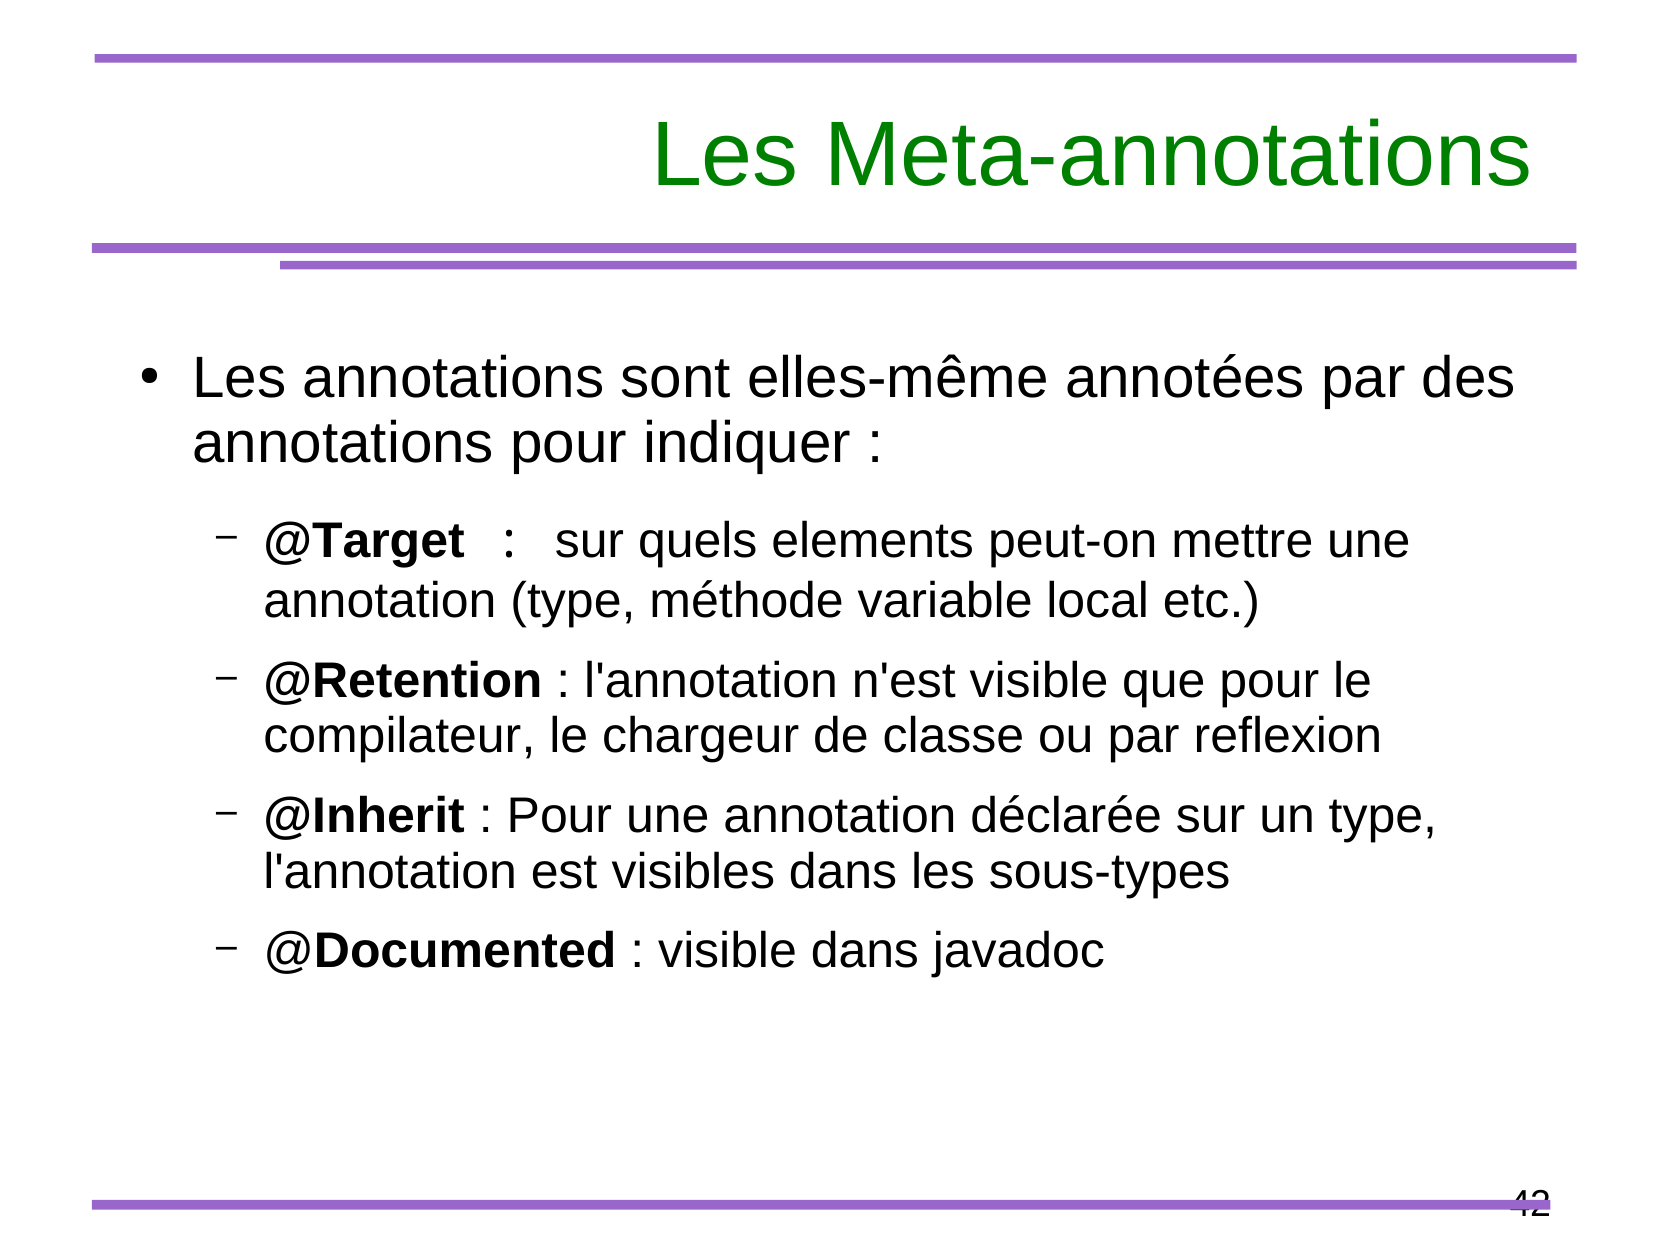

# Les Meta-annotations
Les annotations sont elles-même annotées par des annotations pour indiquer :
@Target : sur quels elements peut-on mettre une annotation (type, méthode variable local etc.)
@Retention : l'annotation n'est visible que pour le compilateur, le chargeur de classe ou par reflexion
@Inherit : Pour une annotation déclarée sur un type, l'annotation est visibles dans les sous-types
@Documented : visible dans javadoc